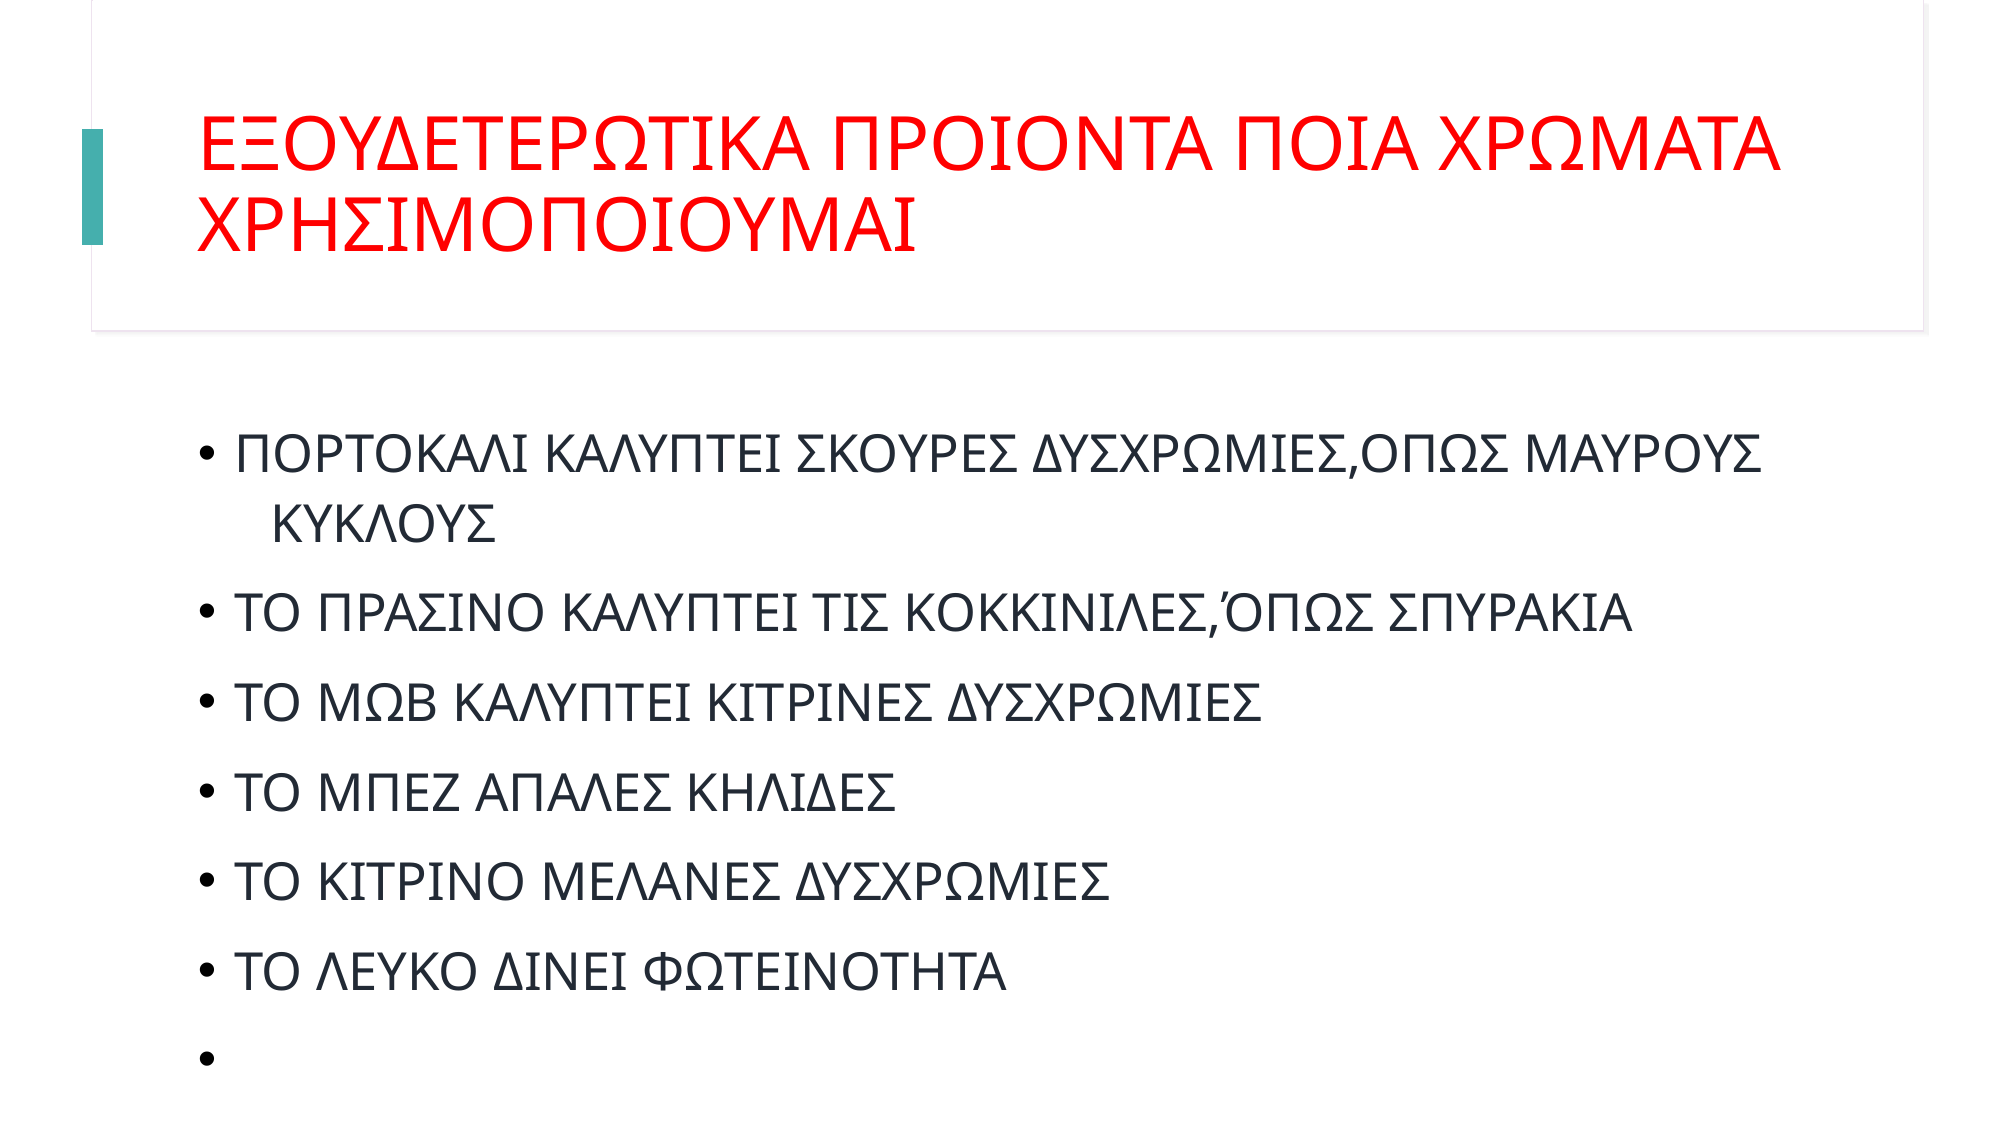

# ΕΞΟΥΔΕΤΕΡΩΤΙΚΑ ΠΡΟΙΟΝΤΑ ΠΟΙΑ ΧΡΩΜΑΤΑ ΧΡΗΣΙΜΟΠΟΙΟΥΜΑΙ
ΠΟΡΤΟΚΑΛΙ ΚΑΛΥΠΤΕΙ ΣΚΟΥΡΕΣ ΔΥΣΧΡΩΜΙΕΣ,ΟΠΩΣ ΜΑΥΡΟΥΣ ΚΥΚΛΟΥΣ
ΤΟ ΠΡΑΣΙΝΟ ΚΑΛΥΠΤΕΙ ΤΙΣ ΚΟΚΚΙΝΙΛΕΣ,ΌΠΩΣ ΣΠΥΡΑΚΙΑ
ΤΟ ΜΩΒ ΚΑΛΥΠΤΕΙ ΚΙΤΡΙΝΕΣ ΔΥΣΧΡΩΜΙΕΣ
ΤΟ ΜΠΕΖ ΑΠΑΛΕΣ ΚΗΛΙΔΕΣ
ΤΟ ΚΙΤΡΙΝΟ ΜΕΛΑΝΕΣ ΔΥΣΧΡΩΜΙΕΣ
ΤΟ ΛΕΥΚΟ ΔΙΝΕΙ ΦΩΤΕΙΝΟΤΗΤΑ